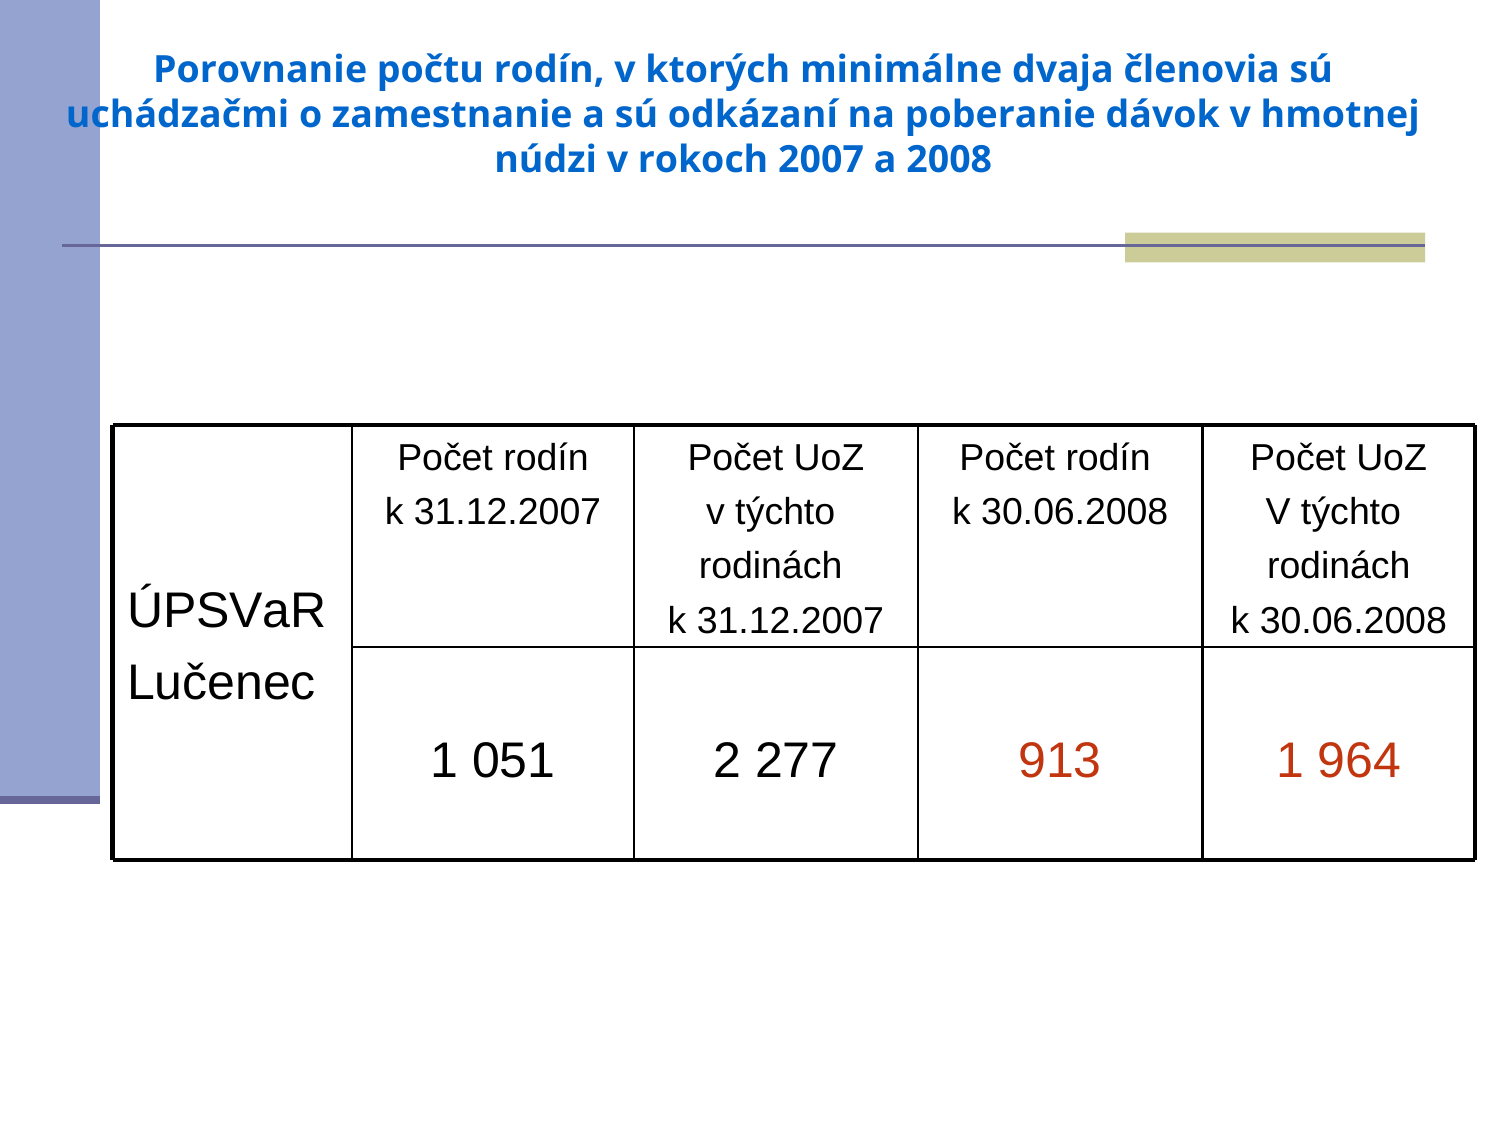

Porovnanie počtu rodín, v ktorých minimálne dvaja členovia sú uchádzačmi o zamestnanie a sú odkázaní na poberanie dávok v hmotnej núdzi v rokoch 2007 a 2008
ÚPSVaR
Lučenec
Počet rodín
k 31.12.2007
Počet UoZ
v týchto
rodinách
k 31.12.2007
Počet rodín
k 30.06.2008
Počet UoZ
V týchto
rodinách
k 30.06.2008
1 051
2 277
913
1 964